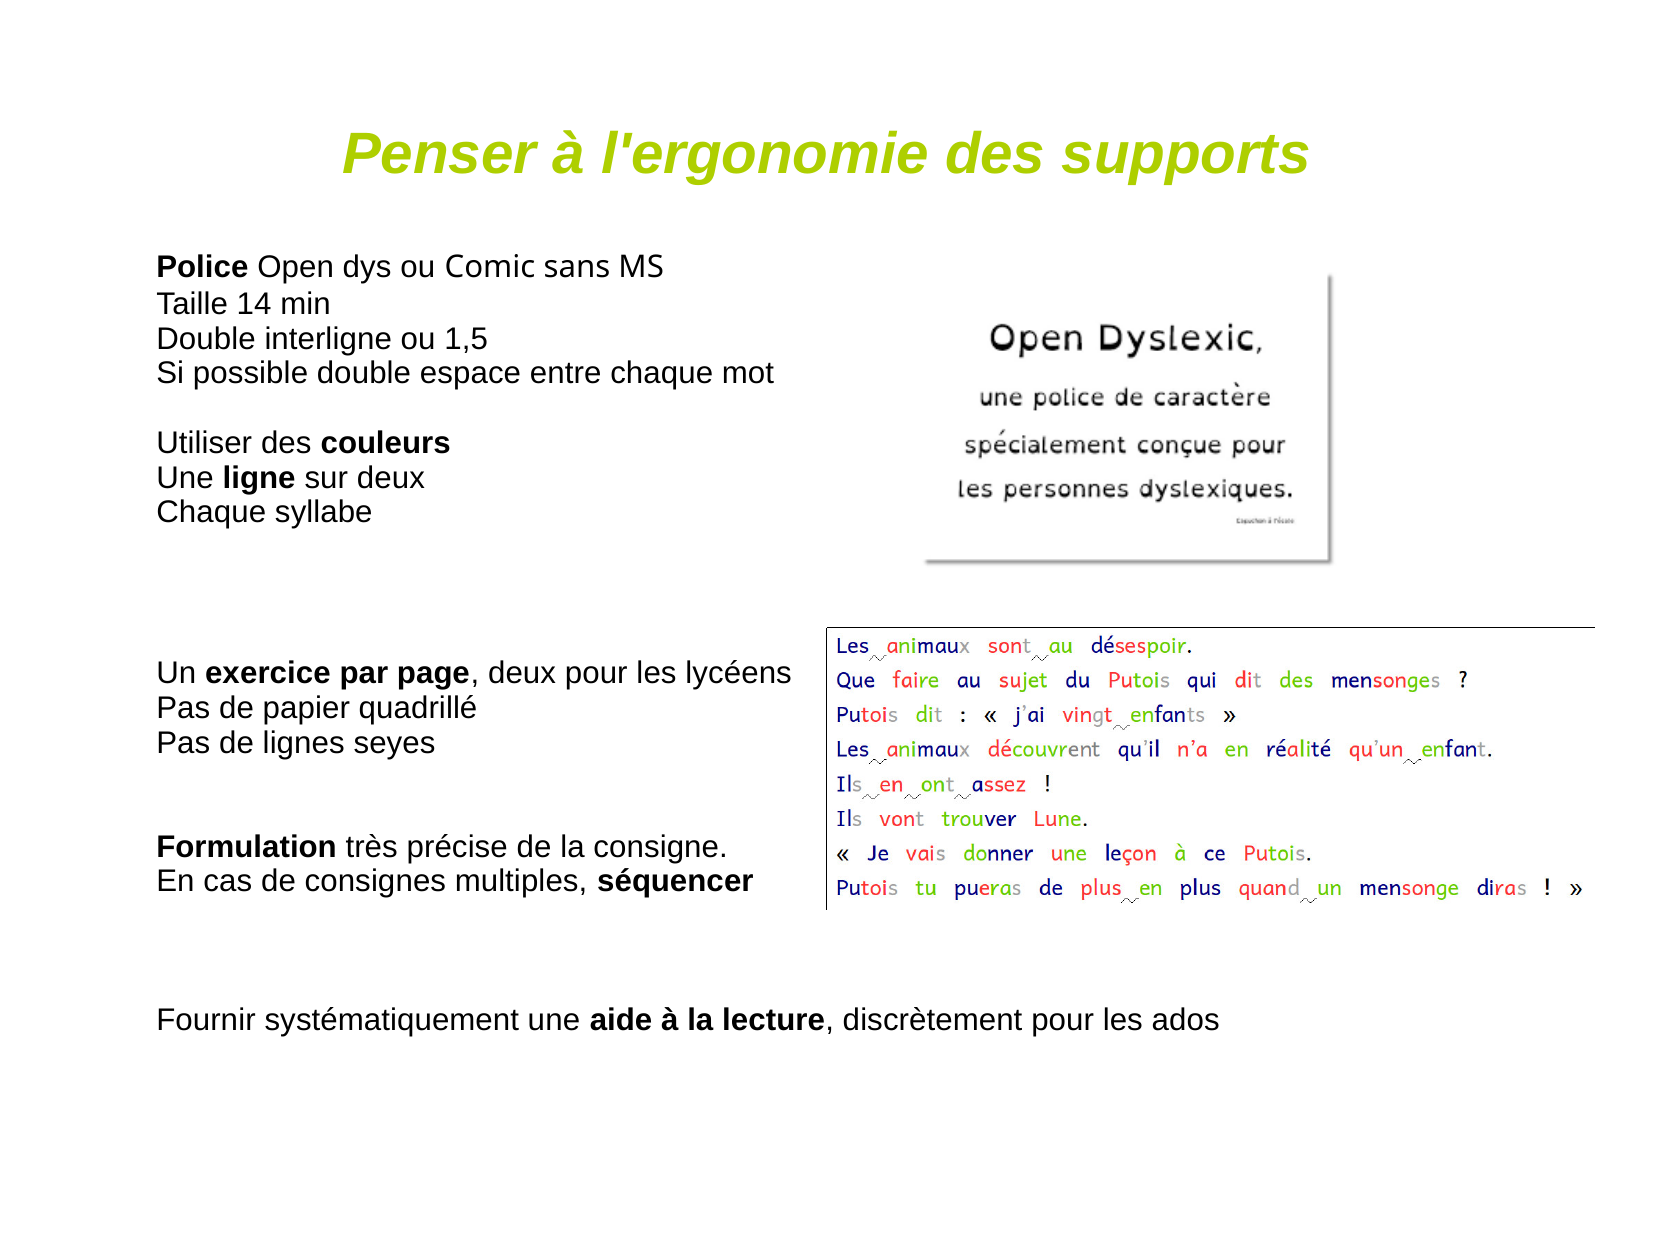

# Penser à l'ergonomie des supports
Police Open dys ou Comic sans MS
Taille 14 min
Double interligne ou 1,5
Si possible double espace entre chaque mot
Utiliser des couleurs
Une ligne sur deux
Chaque syllabe
Un exercice par page, deux pour les lycéens
Pas de papier quadrillé
Pas de lignes seyes
Formulation très précise de la consigne.
En cas de consignes multiples, séquencer
Fournir systématiquement une aide à la lecture, discrètement pour les ados